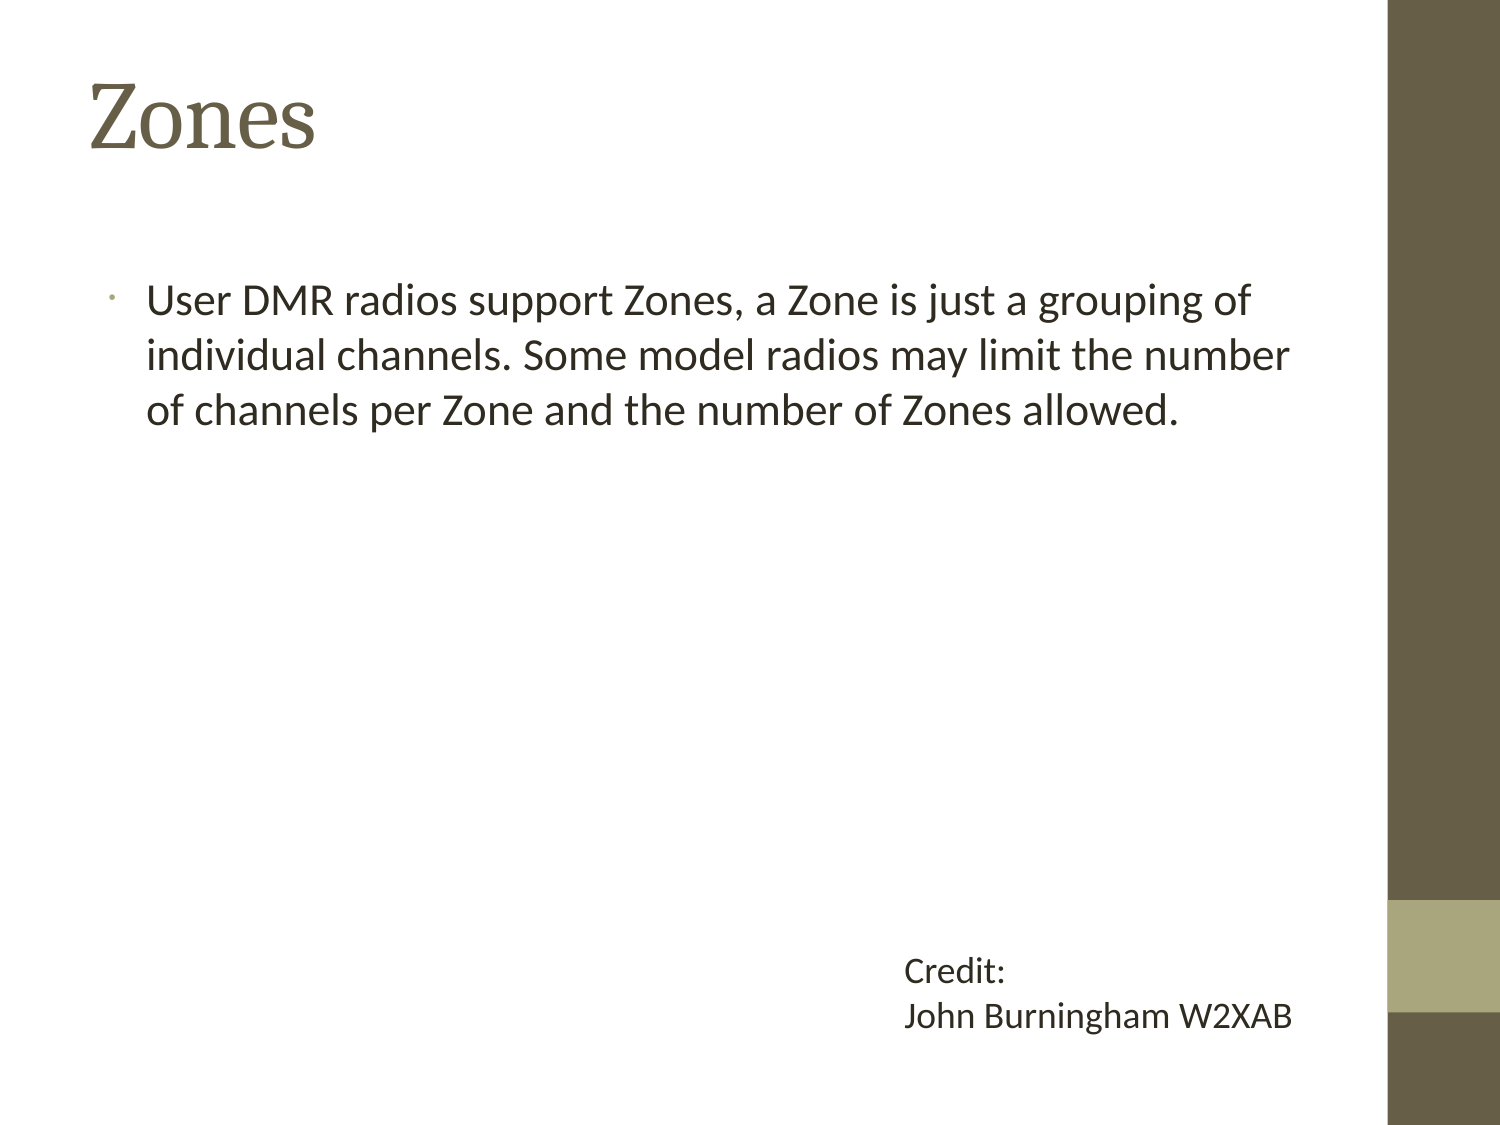

# Zones
User DMR radios support Zones, a Zone is just a grouping of individual channels. Some model radios may limit the number of channels per Zone and the number of Zones allowed.
Credit:
John Burningham W2XAB